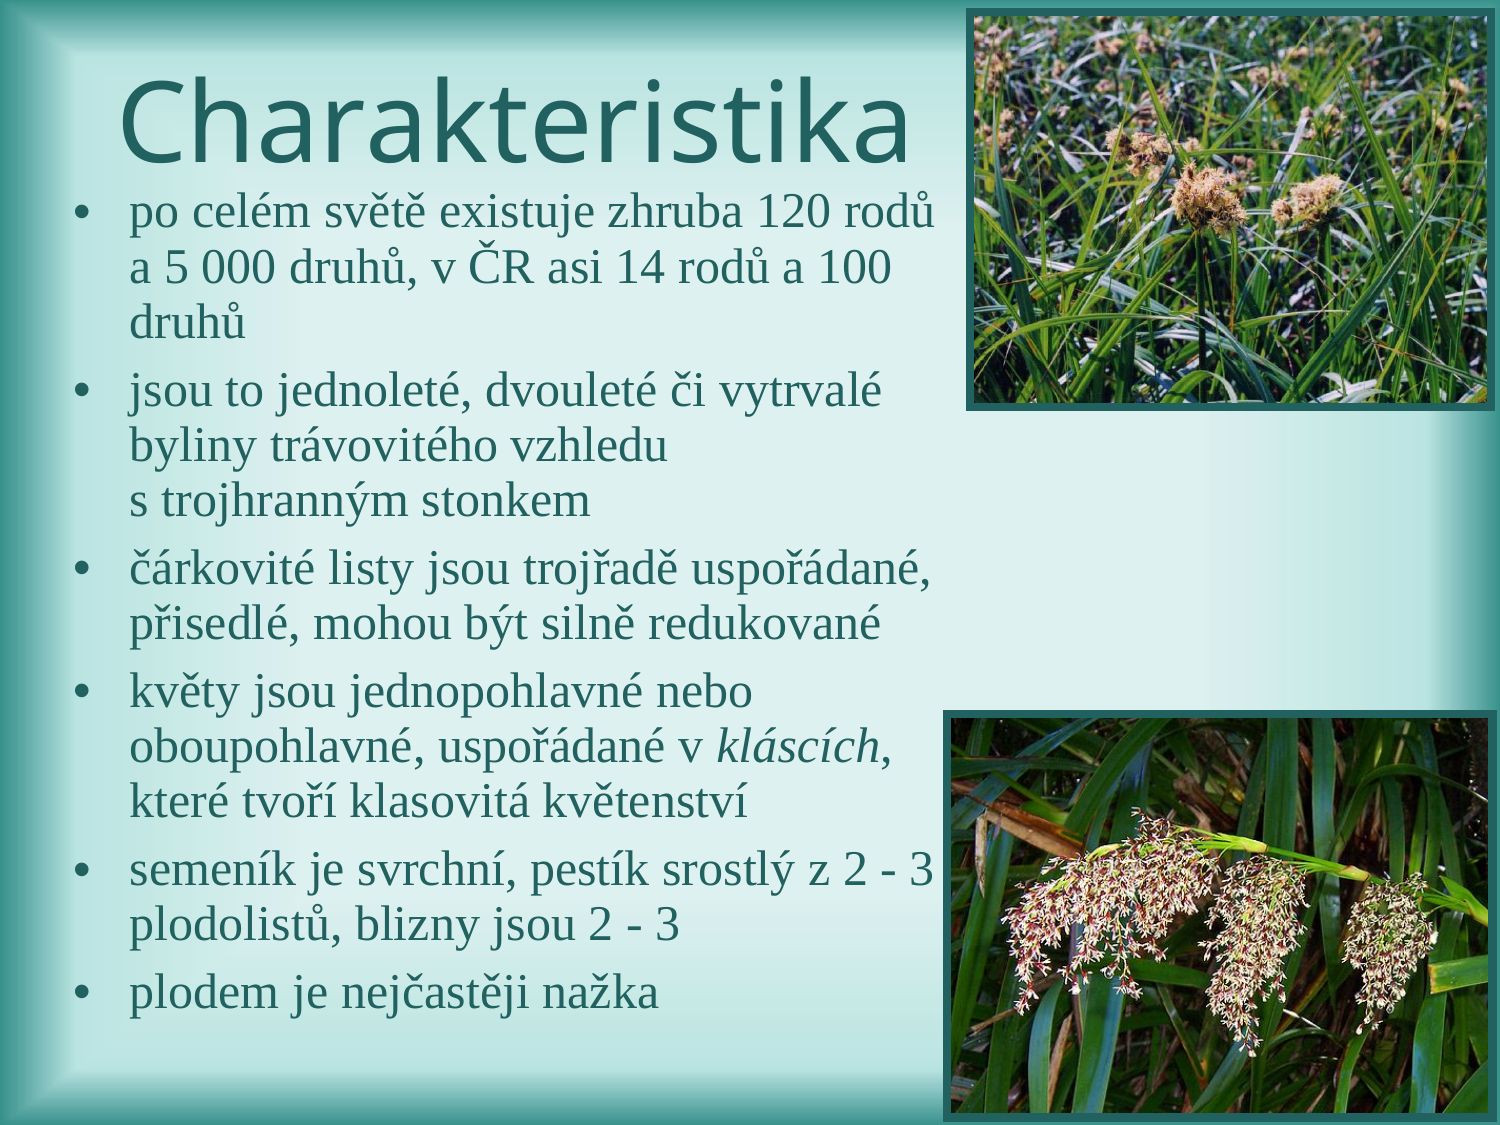

Charakteristika
# po celém světě existuje zhruba 120 rodů a 5 000 druhů, v ČR asi 14 rodů a 100 druhů
jsou to jednoleté, dvouleté či vytrvalé byliny trávovitého vzhledu
s trojhranným stonkem
čárkovité listy jsou trojřadě uspořádané, přisedlé, mohou být silně redukované
květy jsou jednopohlavné nebo oboupohlavné, uspořádané v kláscích, které tvoří klasovitá květenství
semeník je svrchní, pestík srostlý z 2 - 3 plodolistů, blizny jsou 2 - 3
plodem je nejčastěji nažka